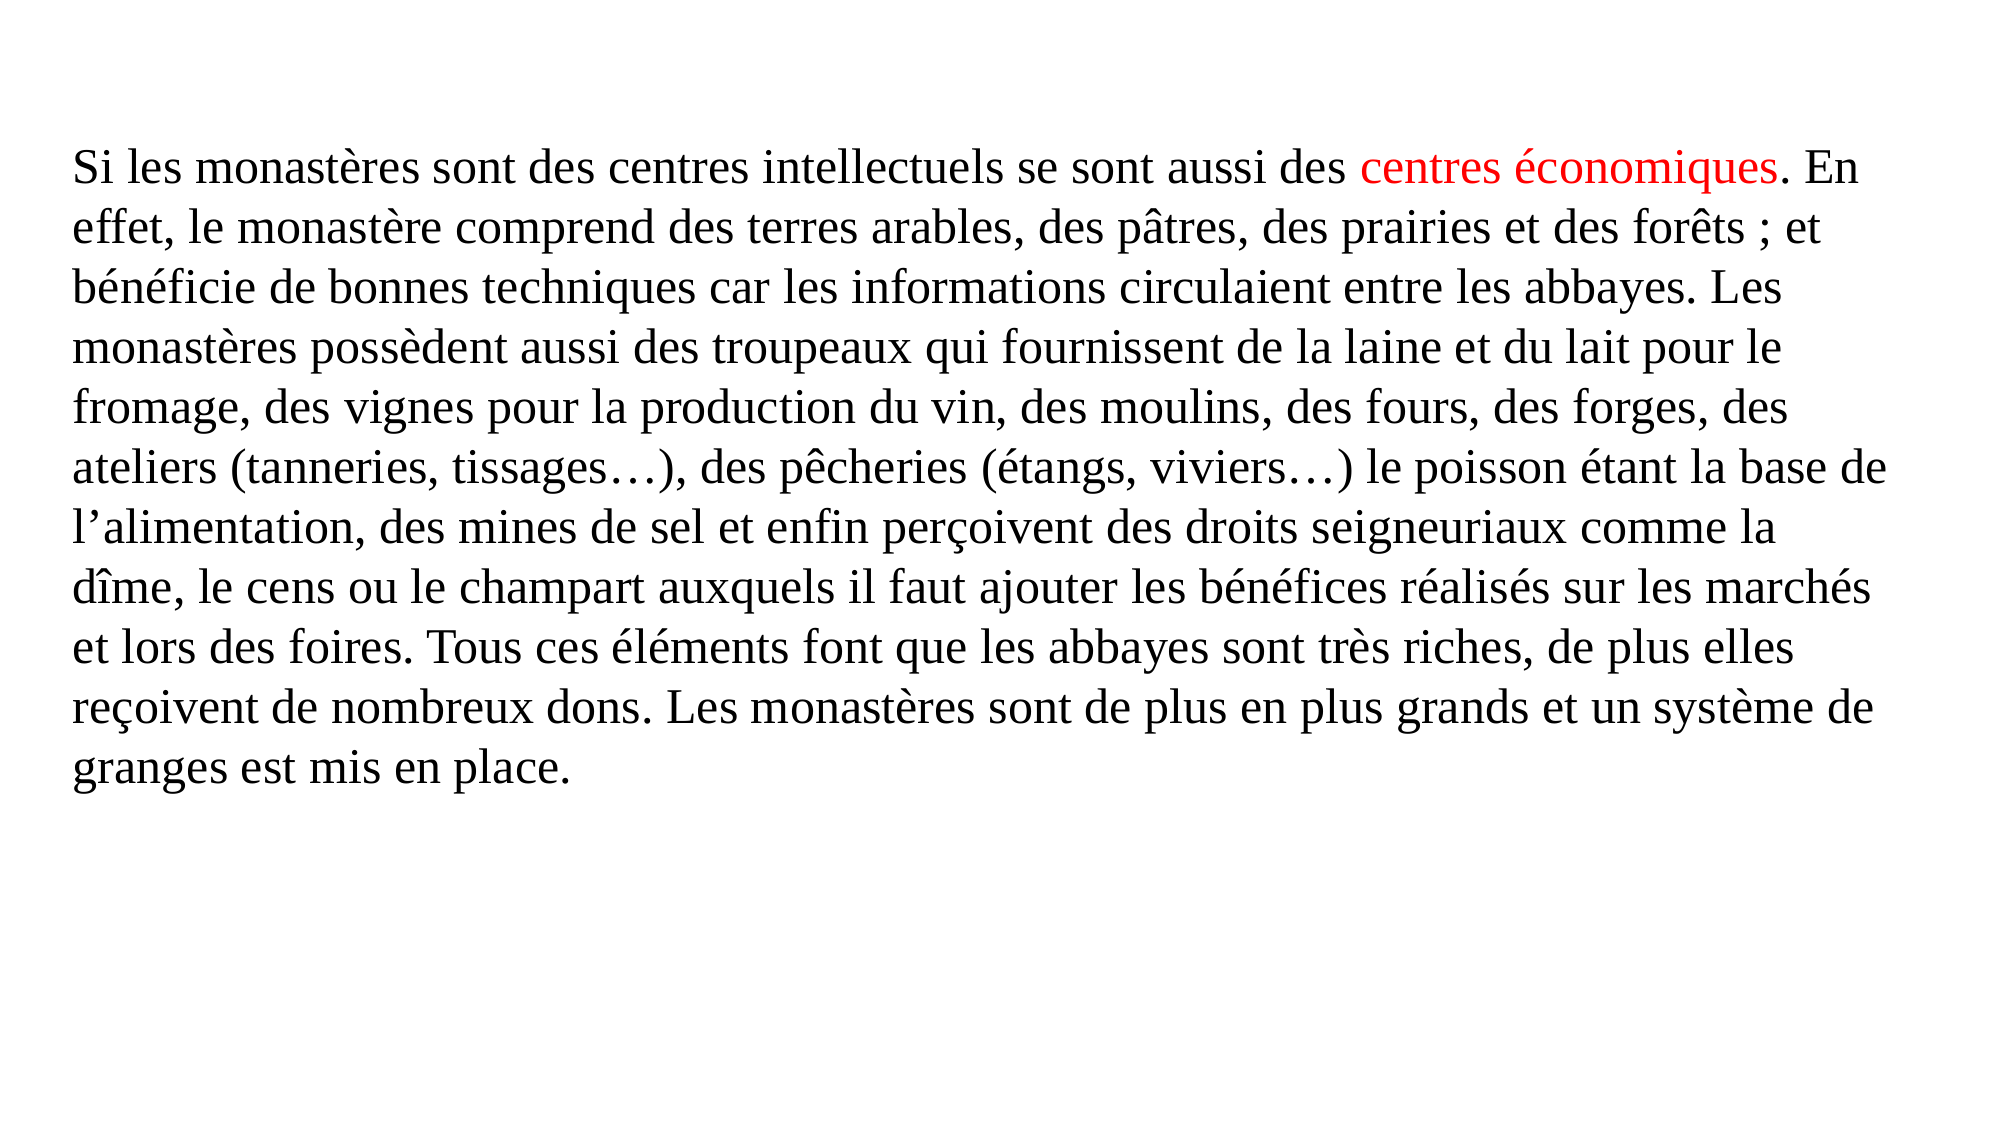

Si les monastères sont des centres intellectuels se sont aussi des centres économiques. En effet, le monastère comprend des terres arables, des pâtres, des prairies et des forêts ; et bénéficie de bonnes techniques car les informations circulaient entre les abbayes. Les monastères possèdent aussi des troupeaux qui fournissent de la laine et du lait pour le fromage, des vignes pour la production du vin, des moulins, des fours, des forges, des ateliers (tanneries, tissages…), des pêcheries (étangs, viviers…) le poisson étant la base de l’alimentation, des mines de sel et enfin perçoivent des droits seigneuriaux comme la dîme, le cens ou le champart auxquels il faut ajouter les bénéfices réalisés sur les marchés et lors des foires. Tous ces éléments font que les abbayes sont très riches, de plus elles reçoivent de nombreux dons. Les monastères sont de plus en plus grands et un système de granges est mis en place.